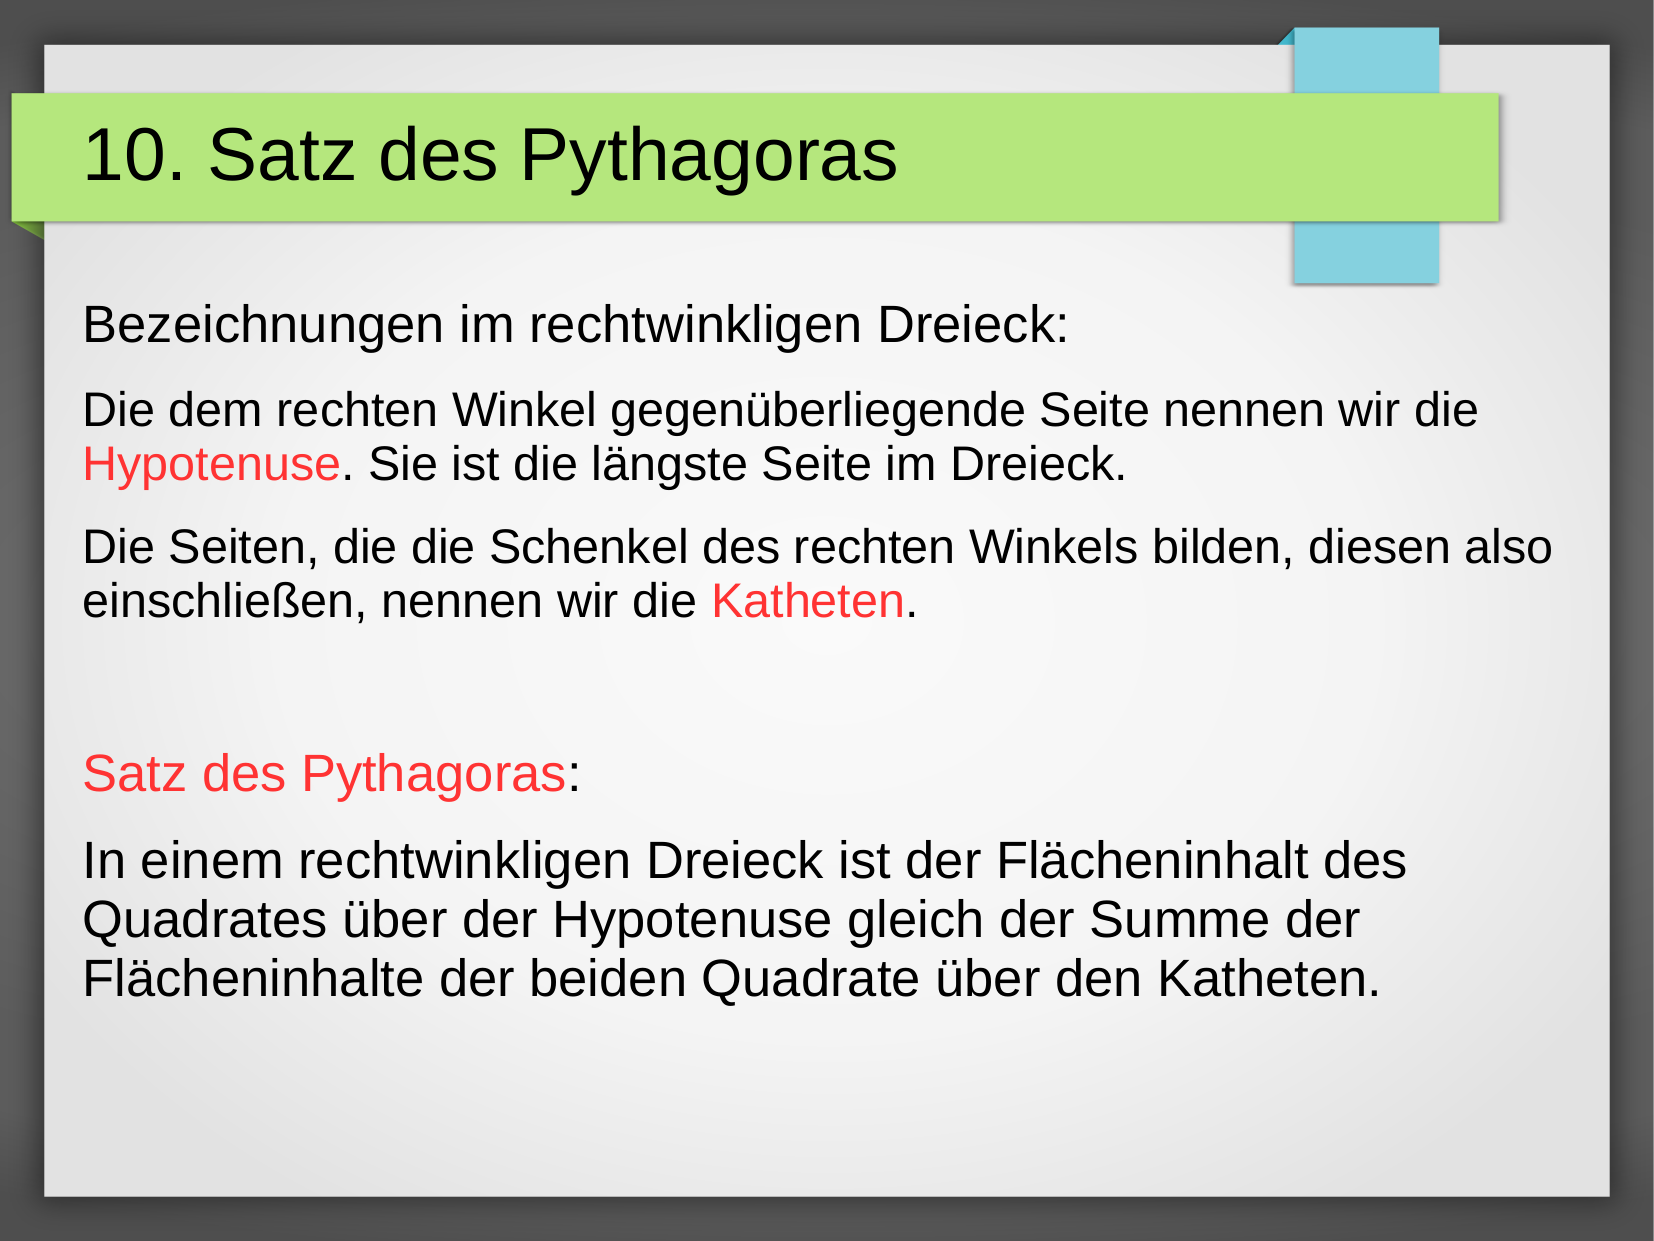

10. Satz des Pythagoras
# Bezeichnungen im rechtwinkligen Dreieck:
Die dem rechten Winkel gegenüberliegende Seite nennen wir die Hypotenuse. Sie ist die längste Seite im Dreieck.
Die Seiten, die die Schenkel des rechten Winkels bilden, diesen also einschließen, nennen wir die Katheten.
Satz des Pythagoras:
In einem rechtwinkligen Dreieck ist der Flächeninhalt des Quadrates über der Hypotenuse gleich der Summe der Flächeninhalte der beiden Quadrate über den Katheten.